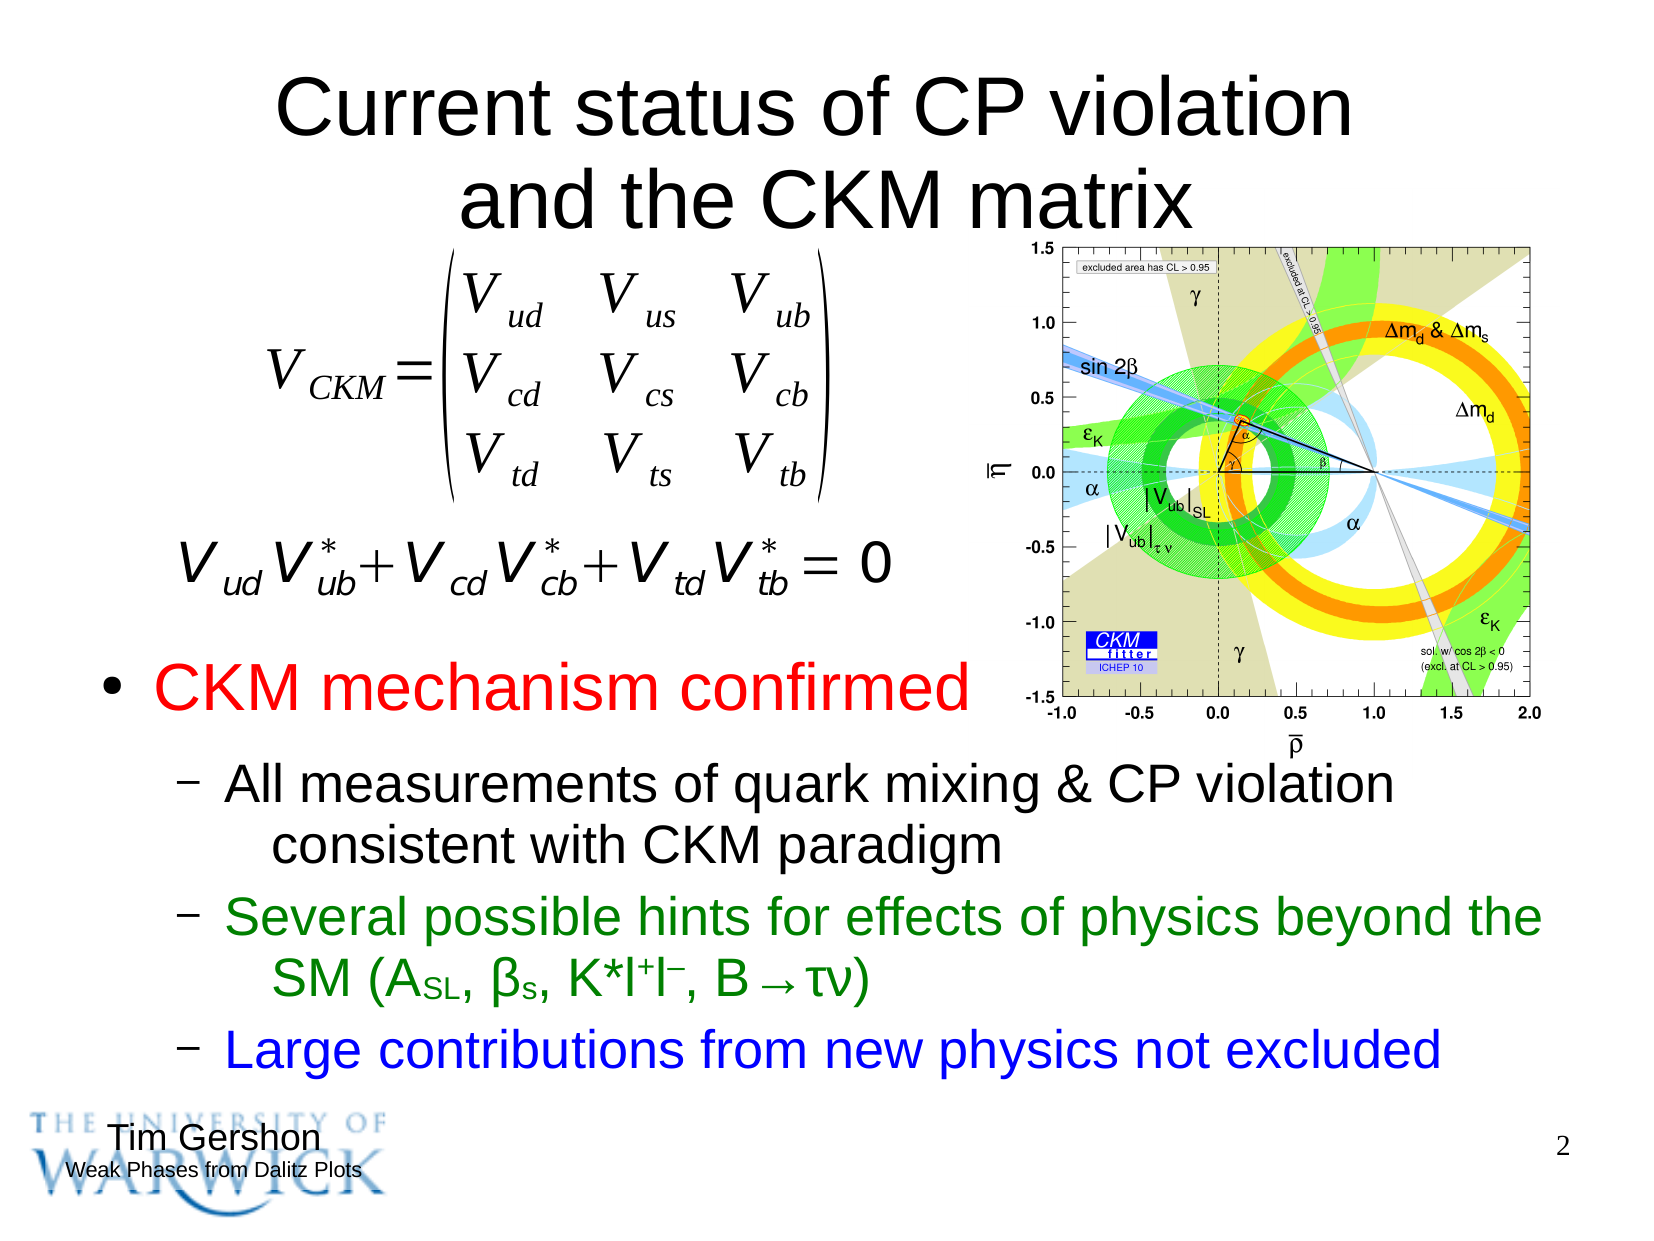

# Current status of CP violation and the CKM matrix
CKM mechanism confirmed
All measurements of quark mixing & CP violation consistent with CKM paradigm
Several possible hints for effects of physics beyond the SM (ASL, βs, K*l+l–, B→τν)
Large contributions from new physics not excluded
Tim Gershon
Weak Phases from Dalitz Plots
2